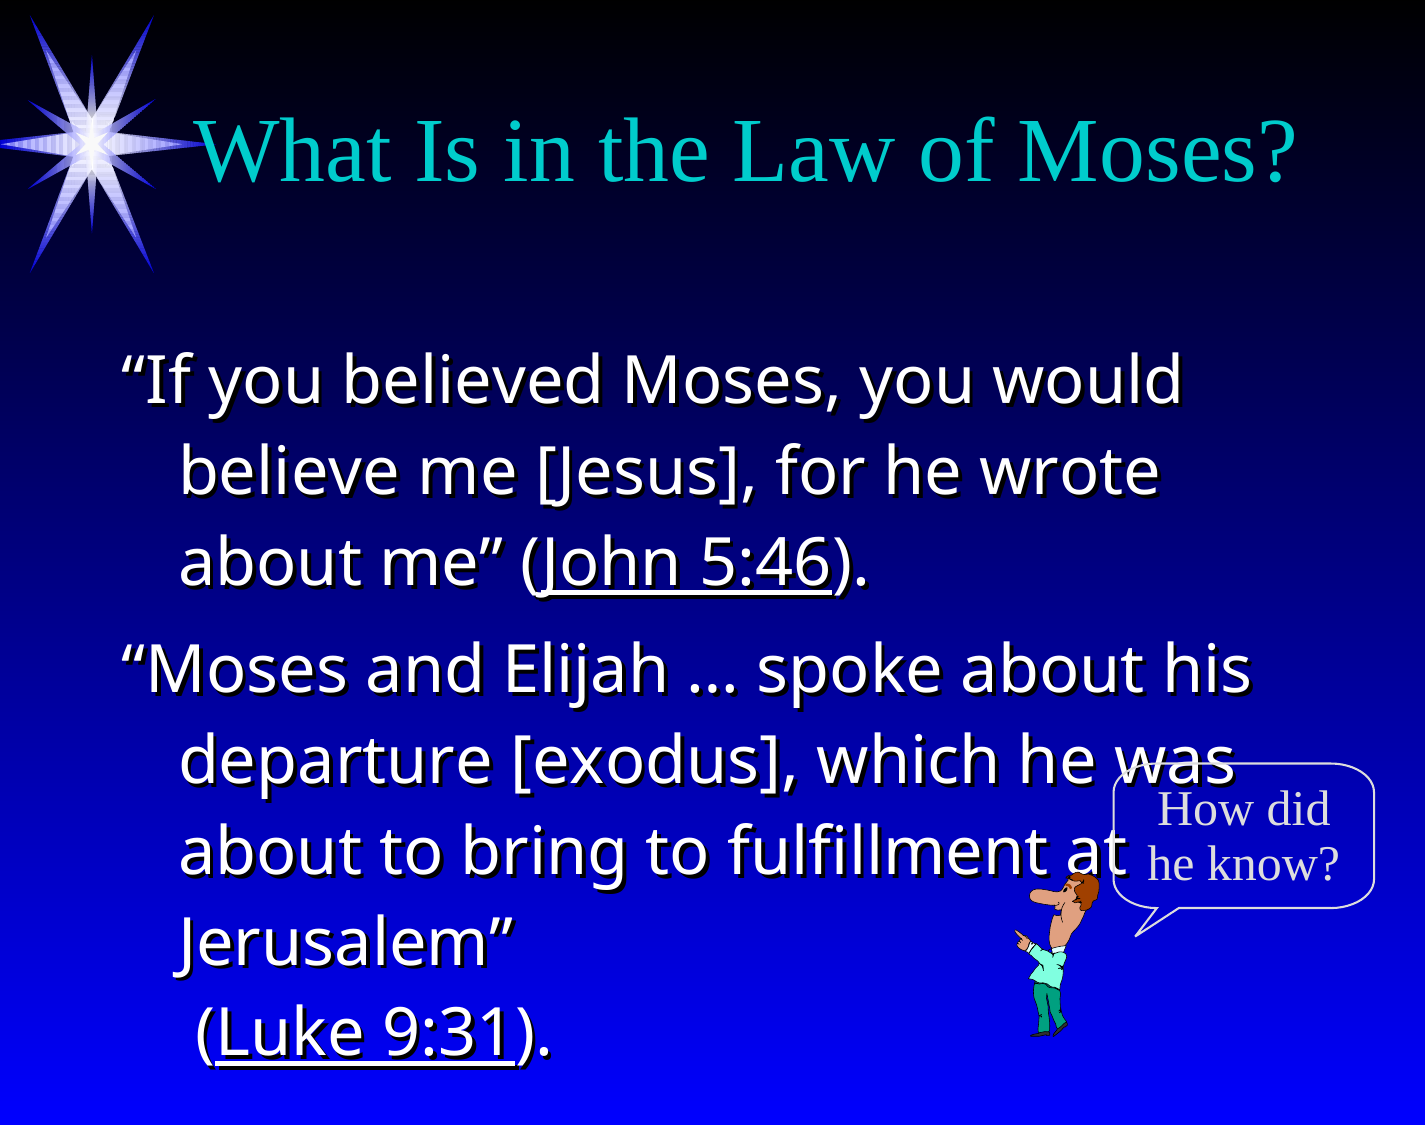

# What Is in the Law of Moses?
“If you believed Moses, you would believe me [Jesus], for he wrote about me” (John 5:46).
“Moses and Elijah … spoke about his departure [exodus], which he was about to bring to fulfillment at Jerusalem”
 (Luke 9:31).
How did
he know?